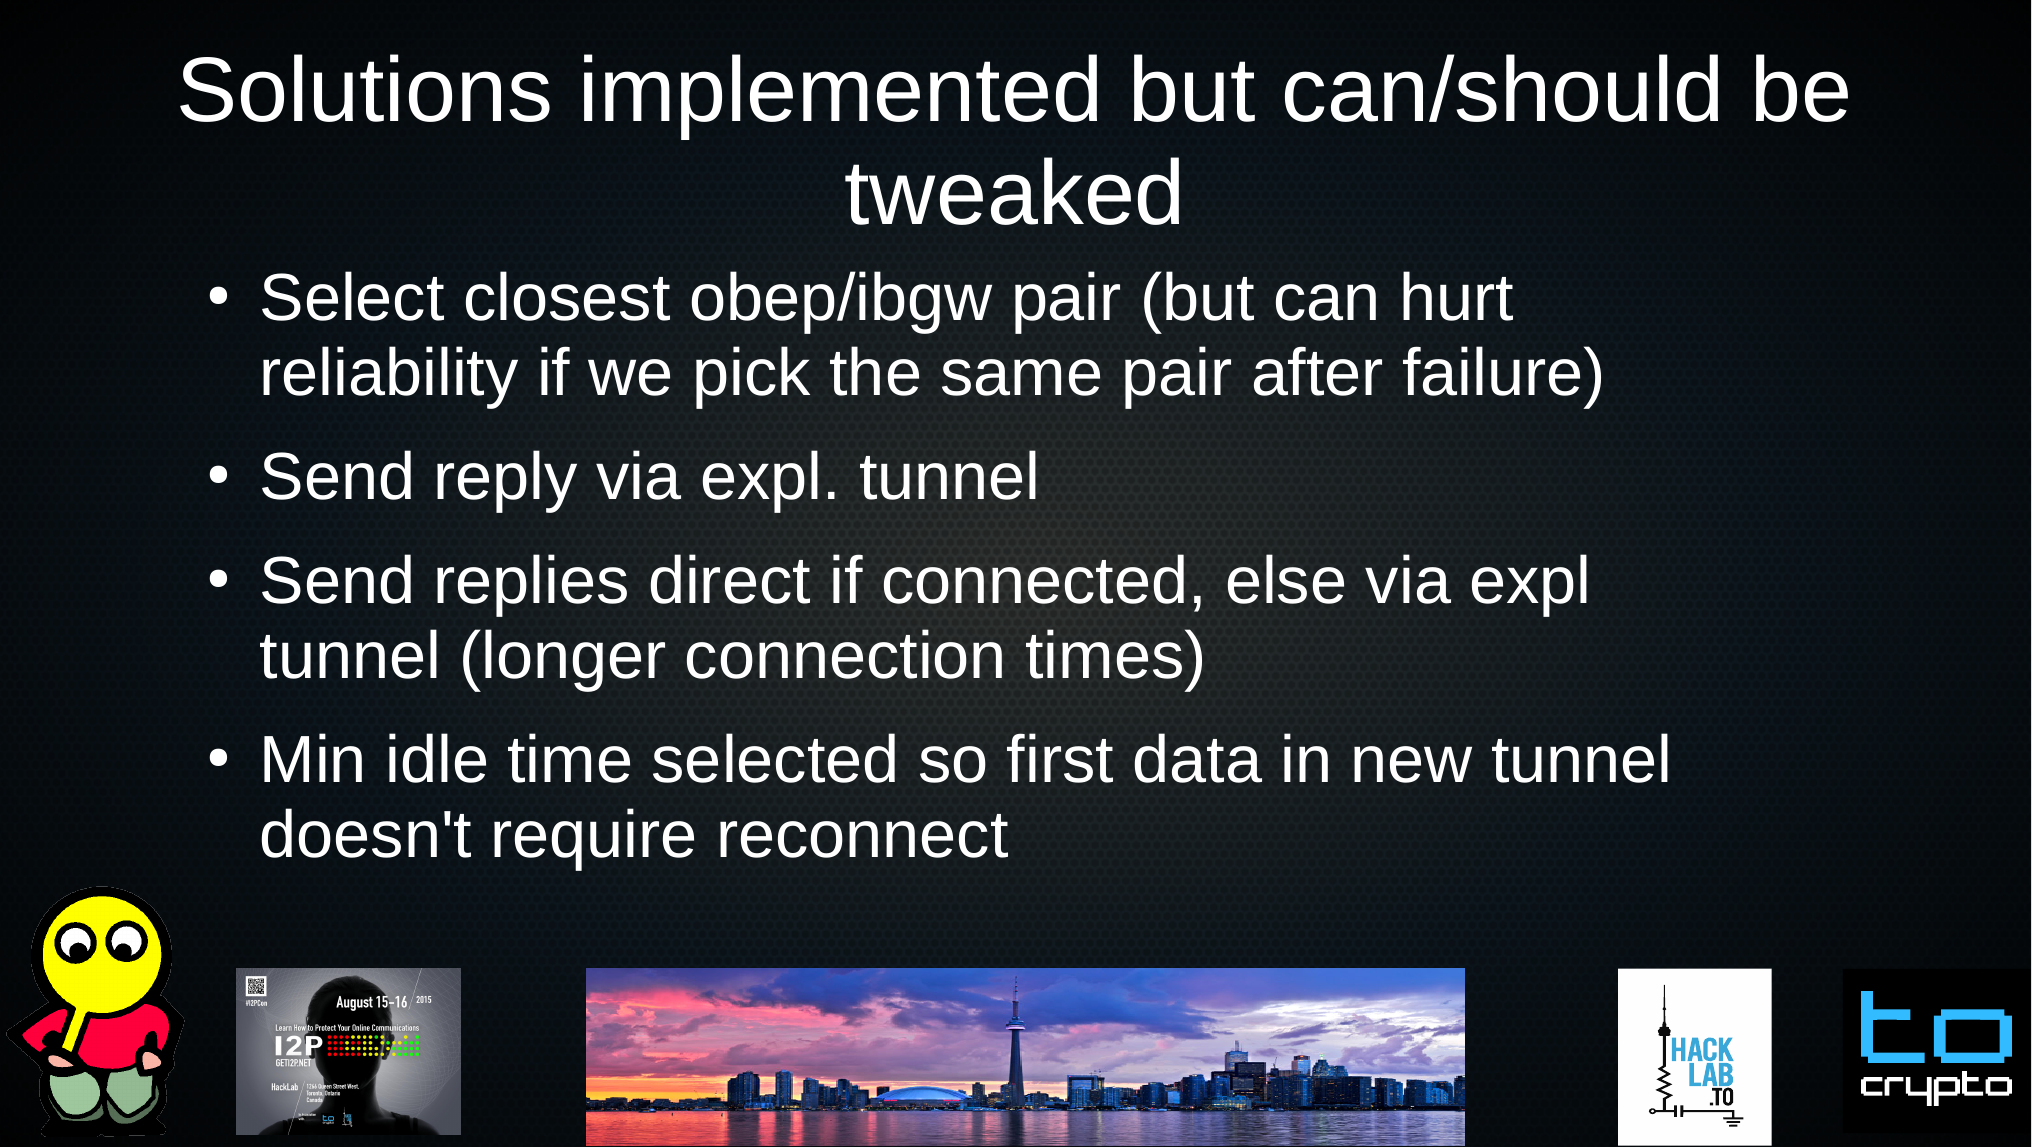

# Solutions implemented but can/should be tweaked
Select closest obep/ibgw pair (but can hurt reliability if we pick the same pair after failure)
Send reply via expl. tunnel
Send replies direct if connected, else via expl tunnel (longer connection times)
Min idle time selected so first data in new tunnel doesn't require reconnect
28